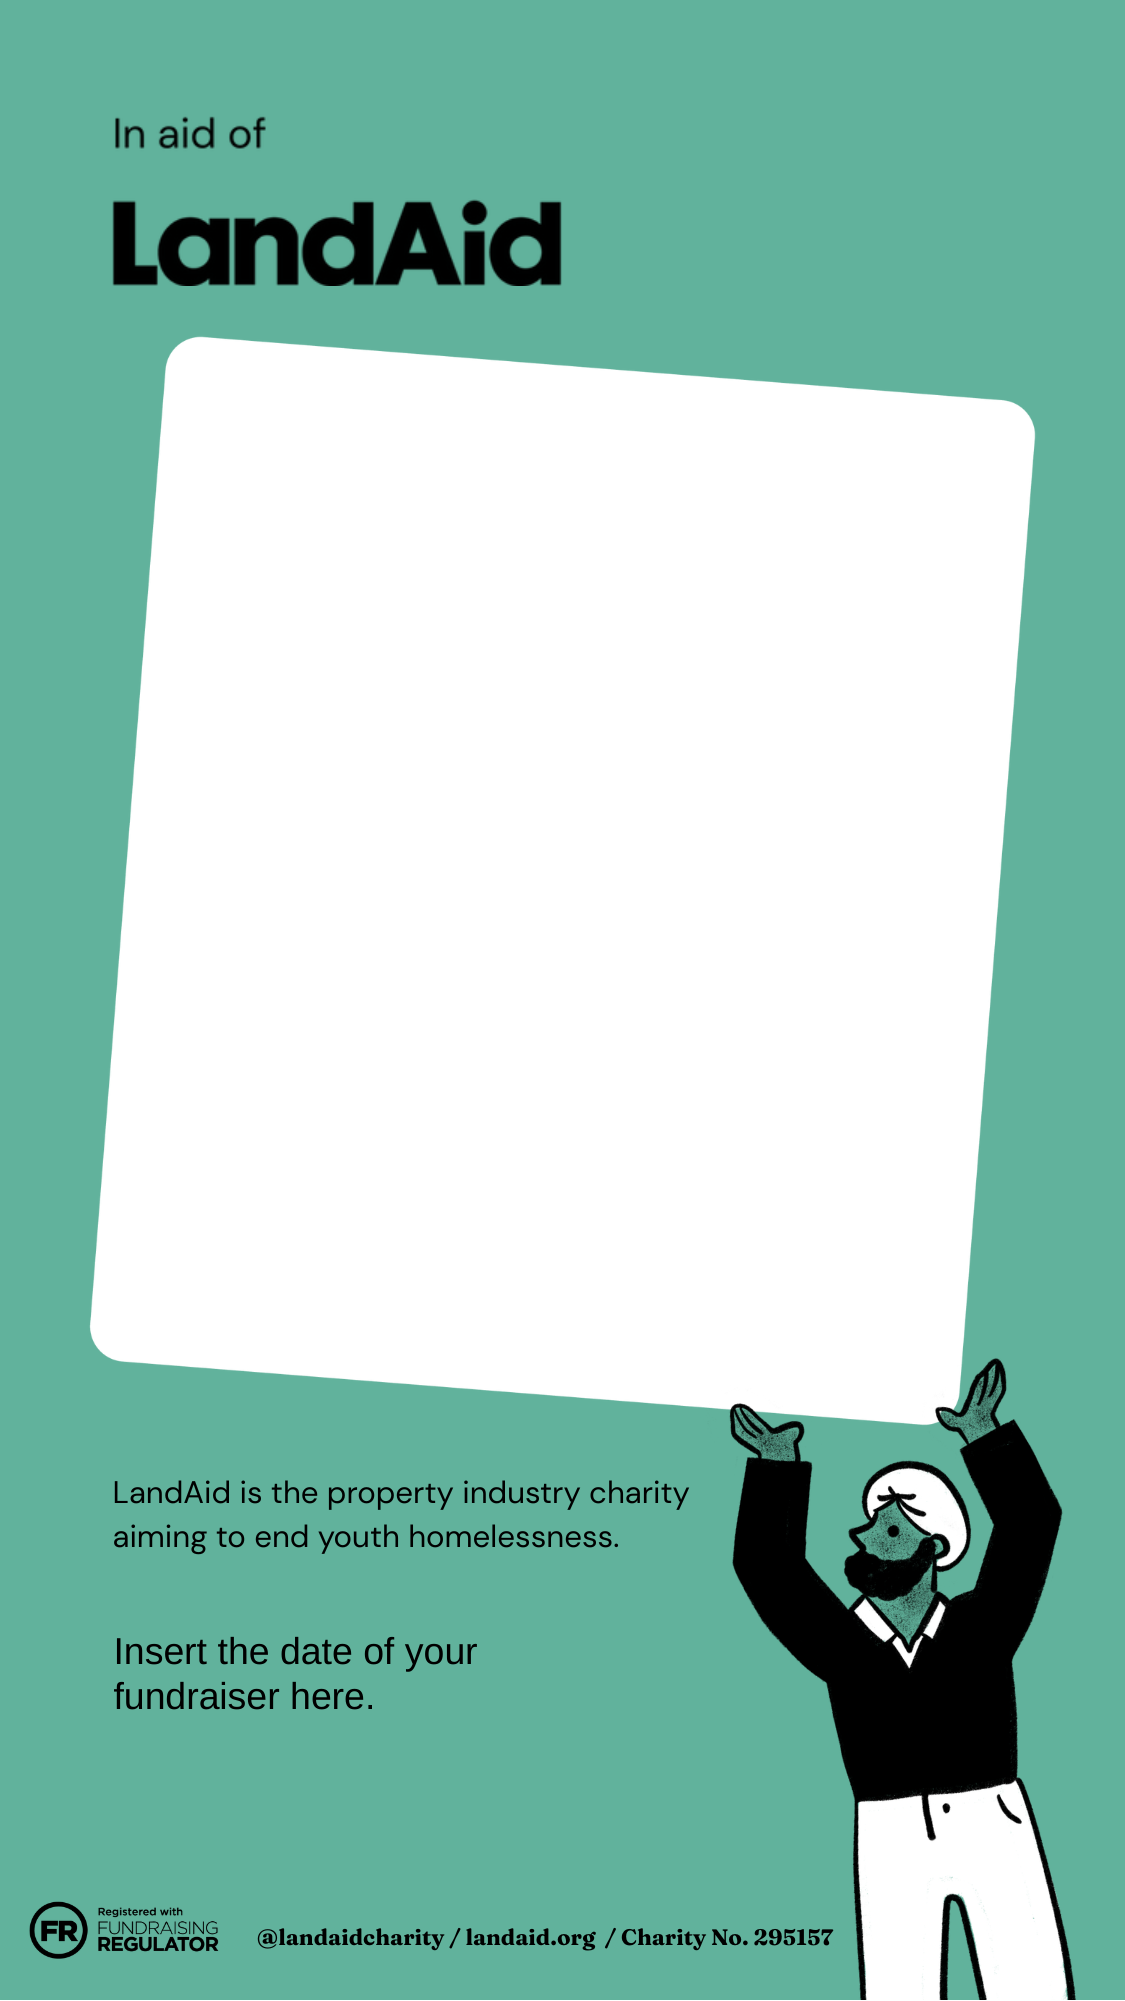

#
Insert the date of your fundraiser here.